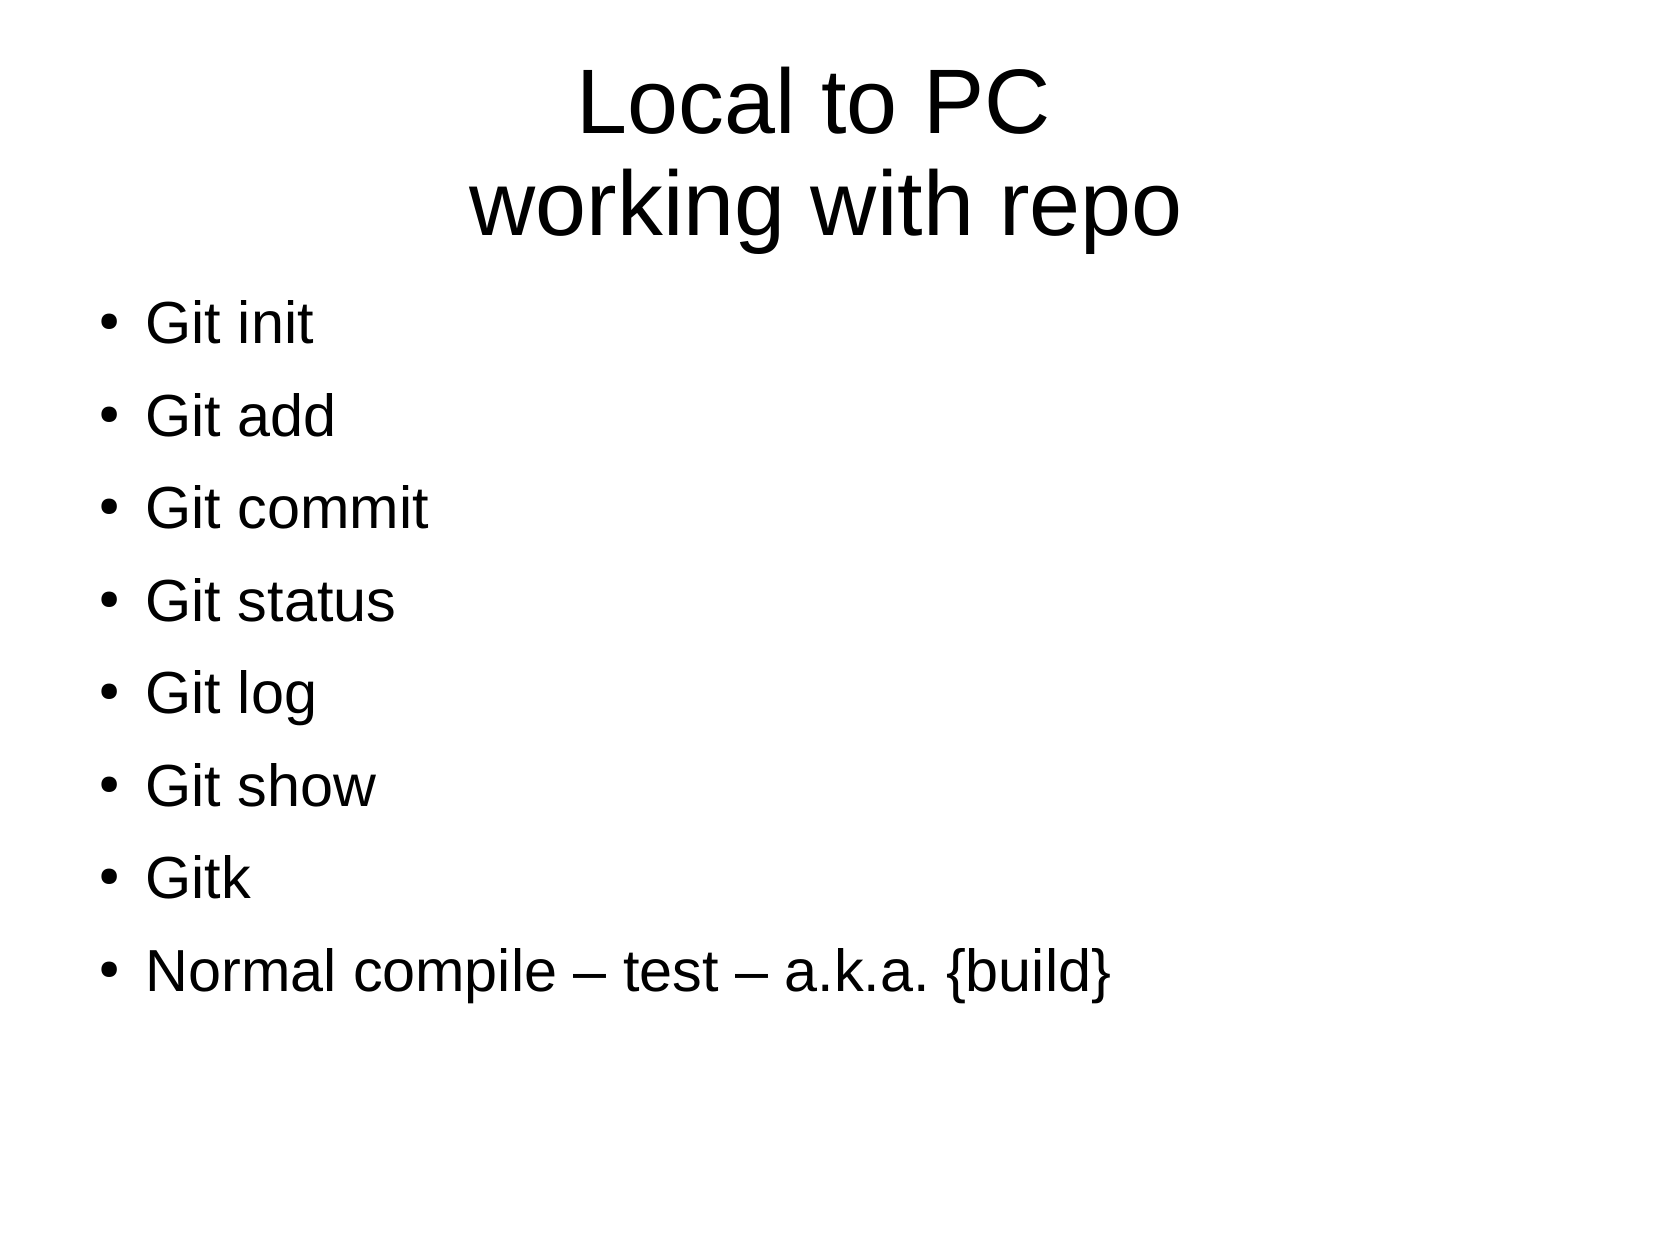

# Local to PC working with repo
Git init
Git add
Git commit
Git status
Git log
Git show
Gitk
Normal compile – test – a.k.a. {build}